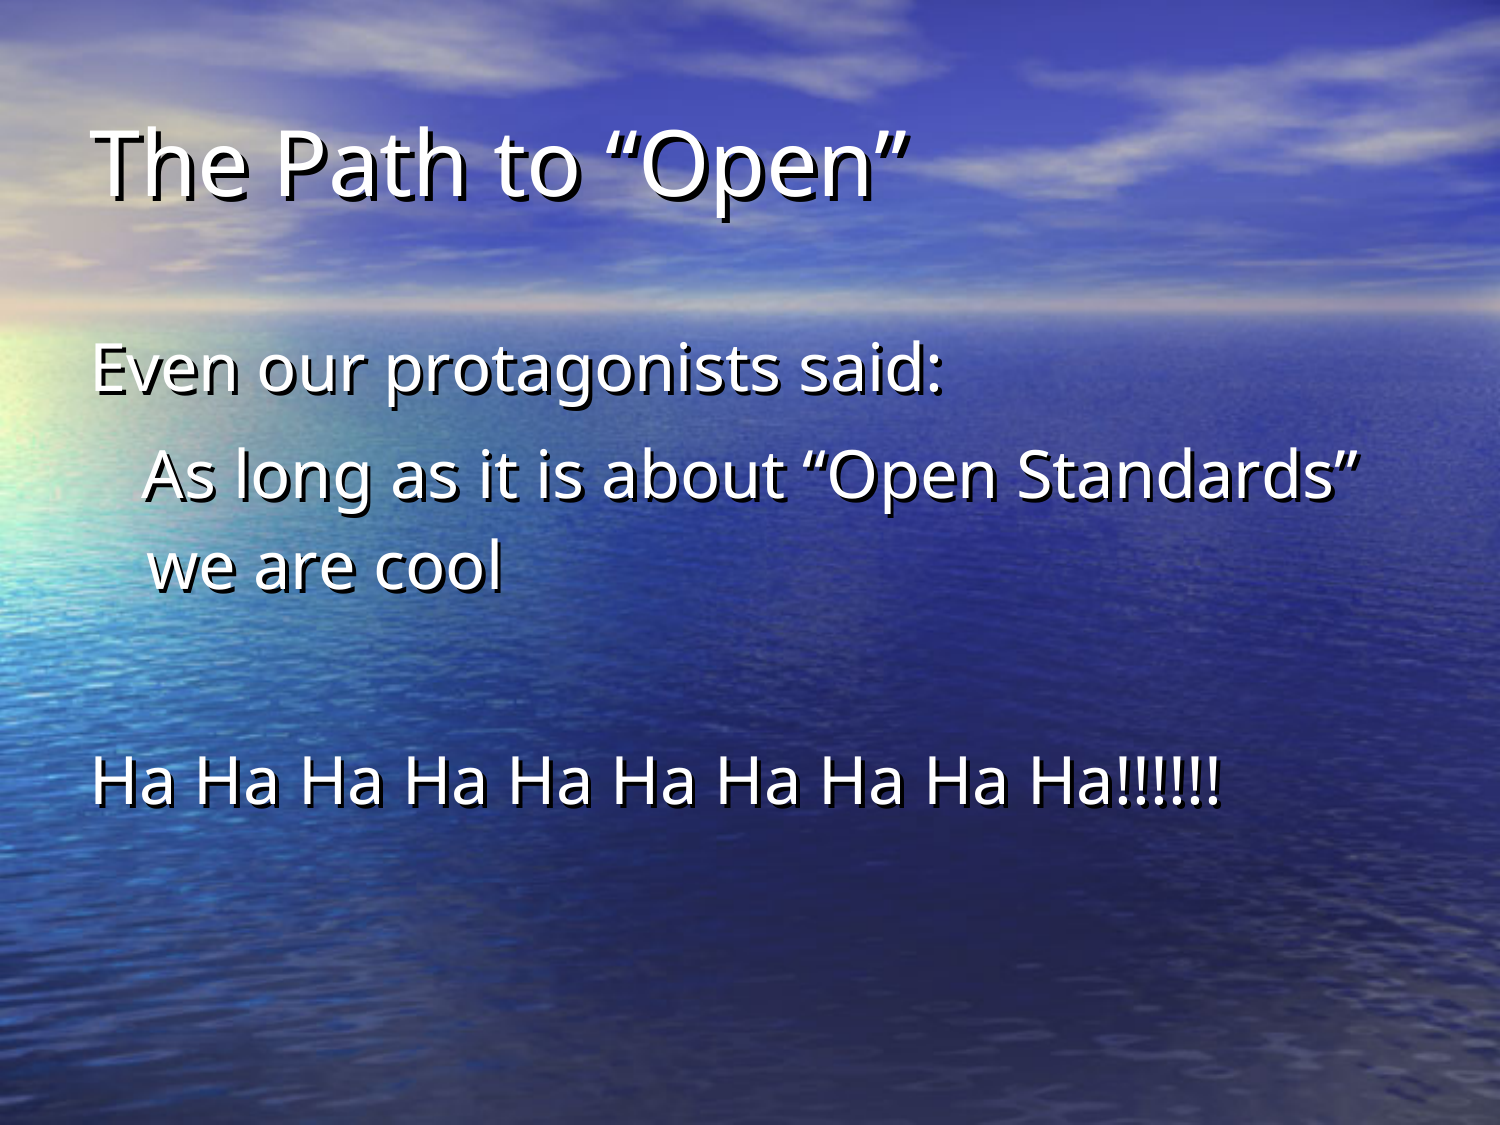

# The Path to “Open”
Even our protagonists said:
 As long as it is about “Open Standards” we are cool
Ha Ha Ha Ha Ha Ha Ha Ha Ha Ha!!!!!!